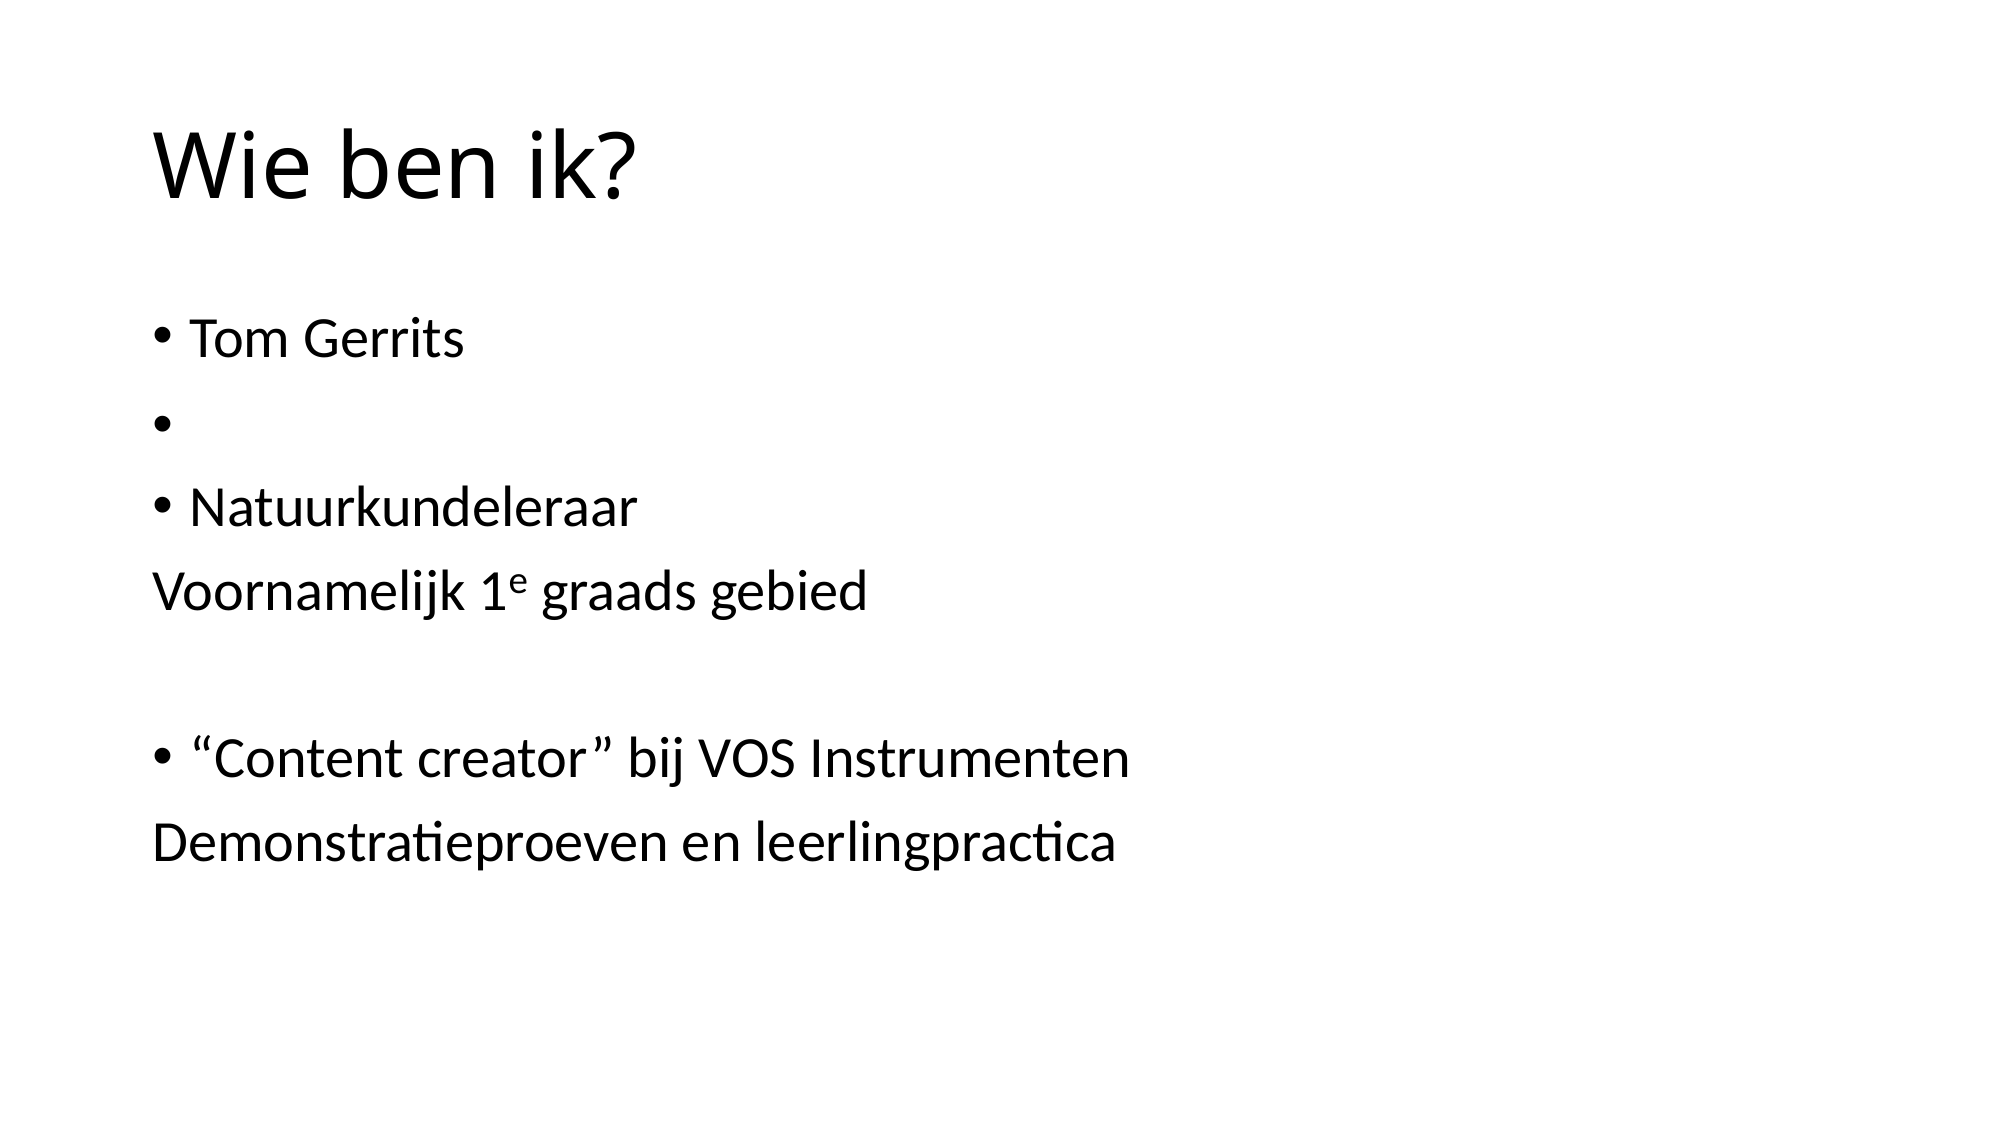

# Wie ben ik?
Tom Gerrits
Natuurkundeleraar
Voornamelijk 1e graads gebied
“Content creator” bij VOS Instrumenten
Demonstratieproeven en leerlingpractica